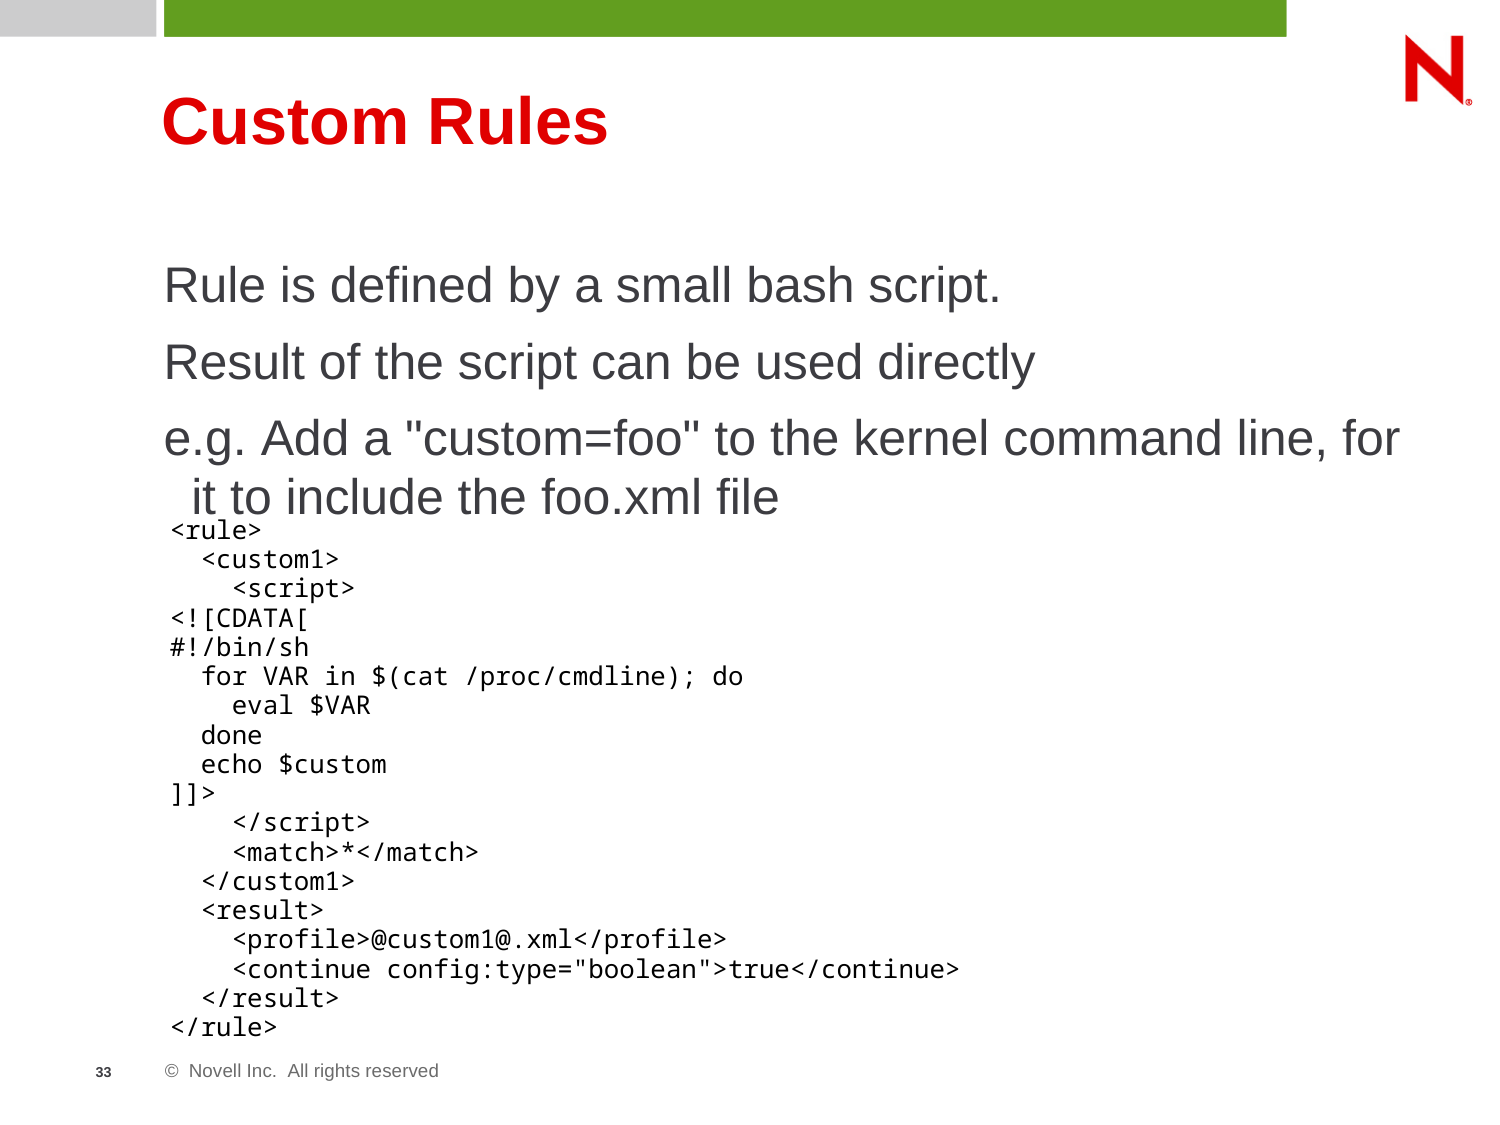

# Custom Rules
Rule is defined by a small bash script.
Result of the script can be used directly
e.g. Add a "custom=foo" to the kernel command line, for it to include the foo.xml file